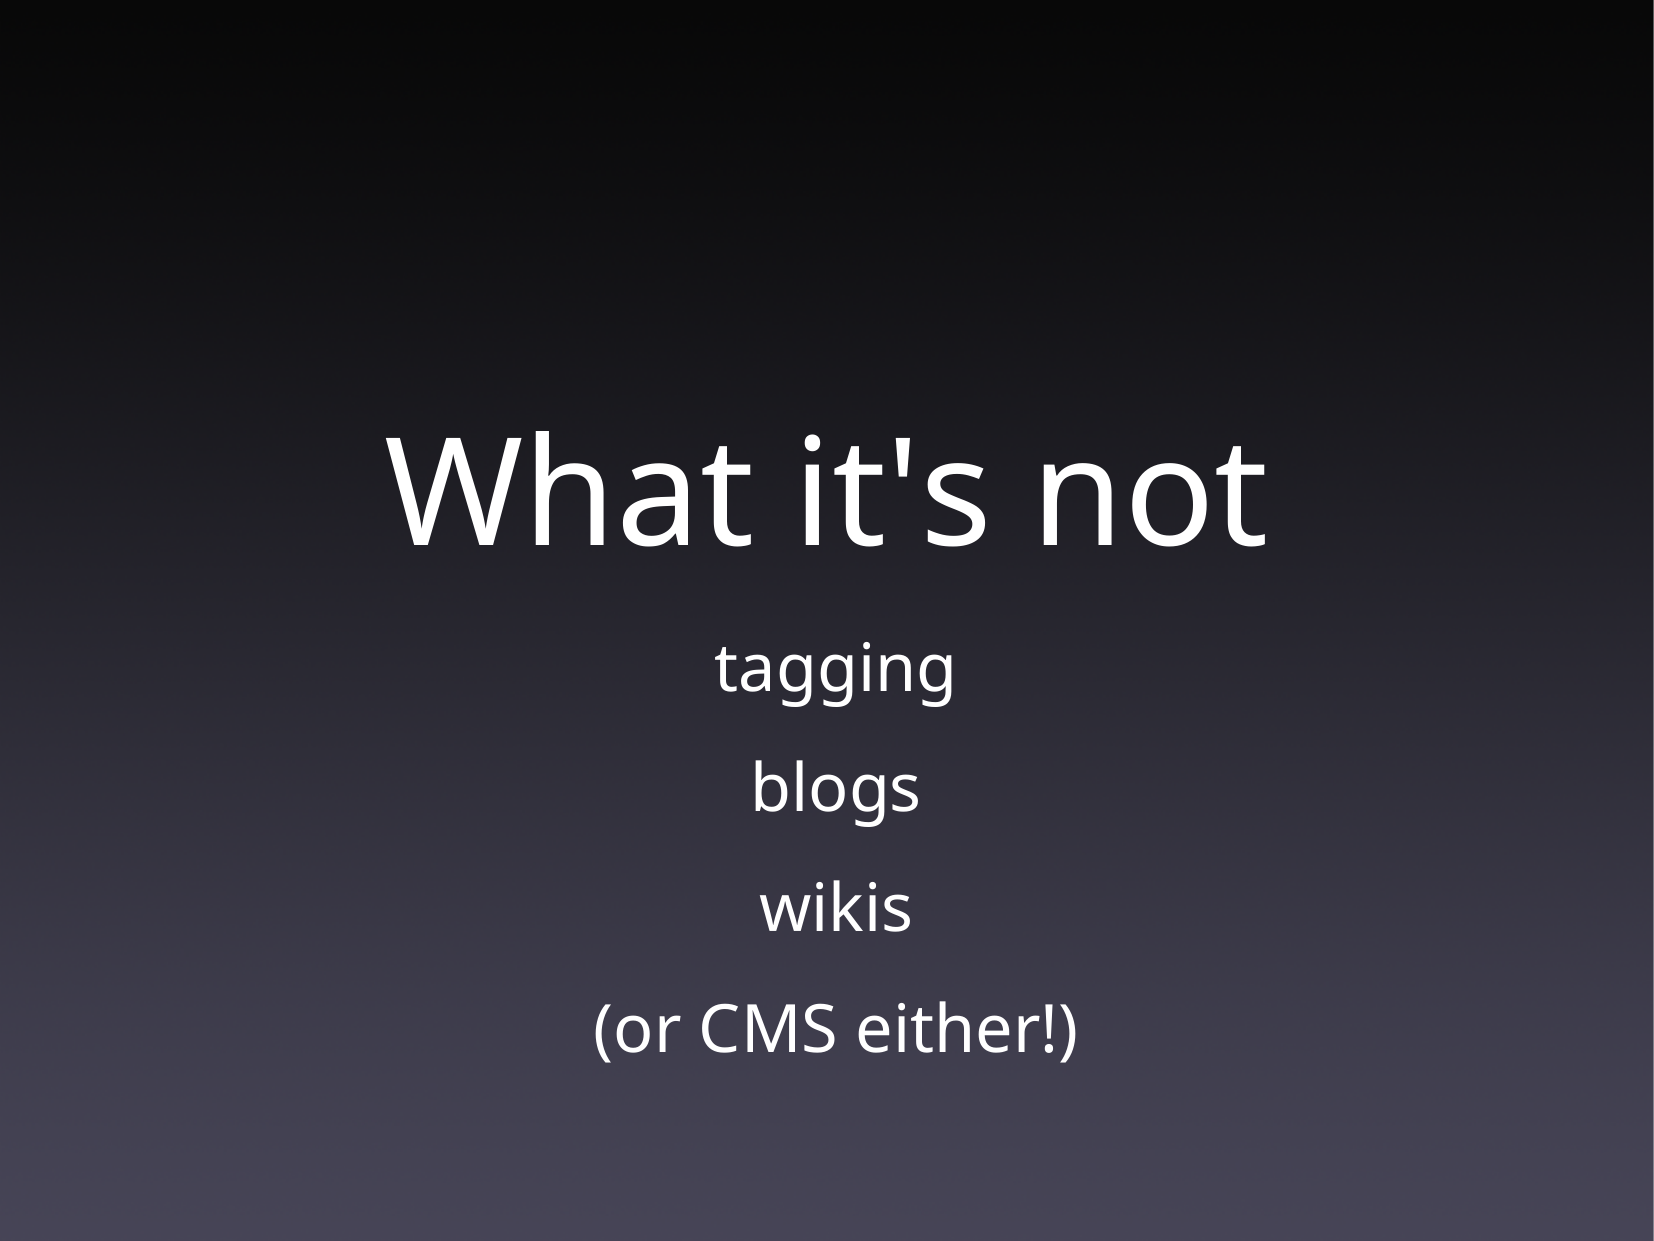

# What it's not
tagging
blogs
wikis
(or CMS either!)